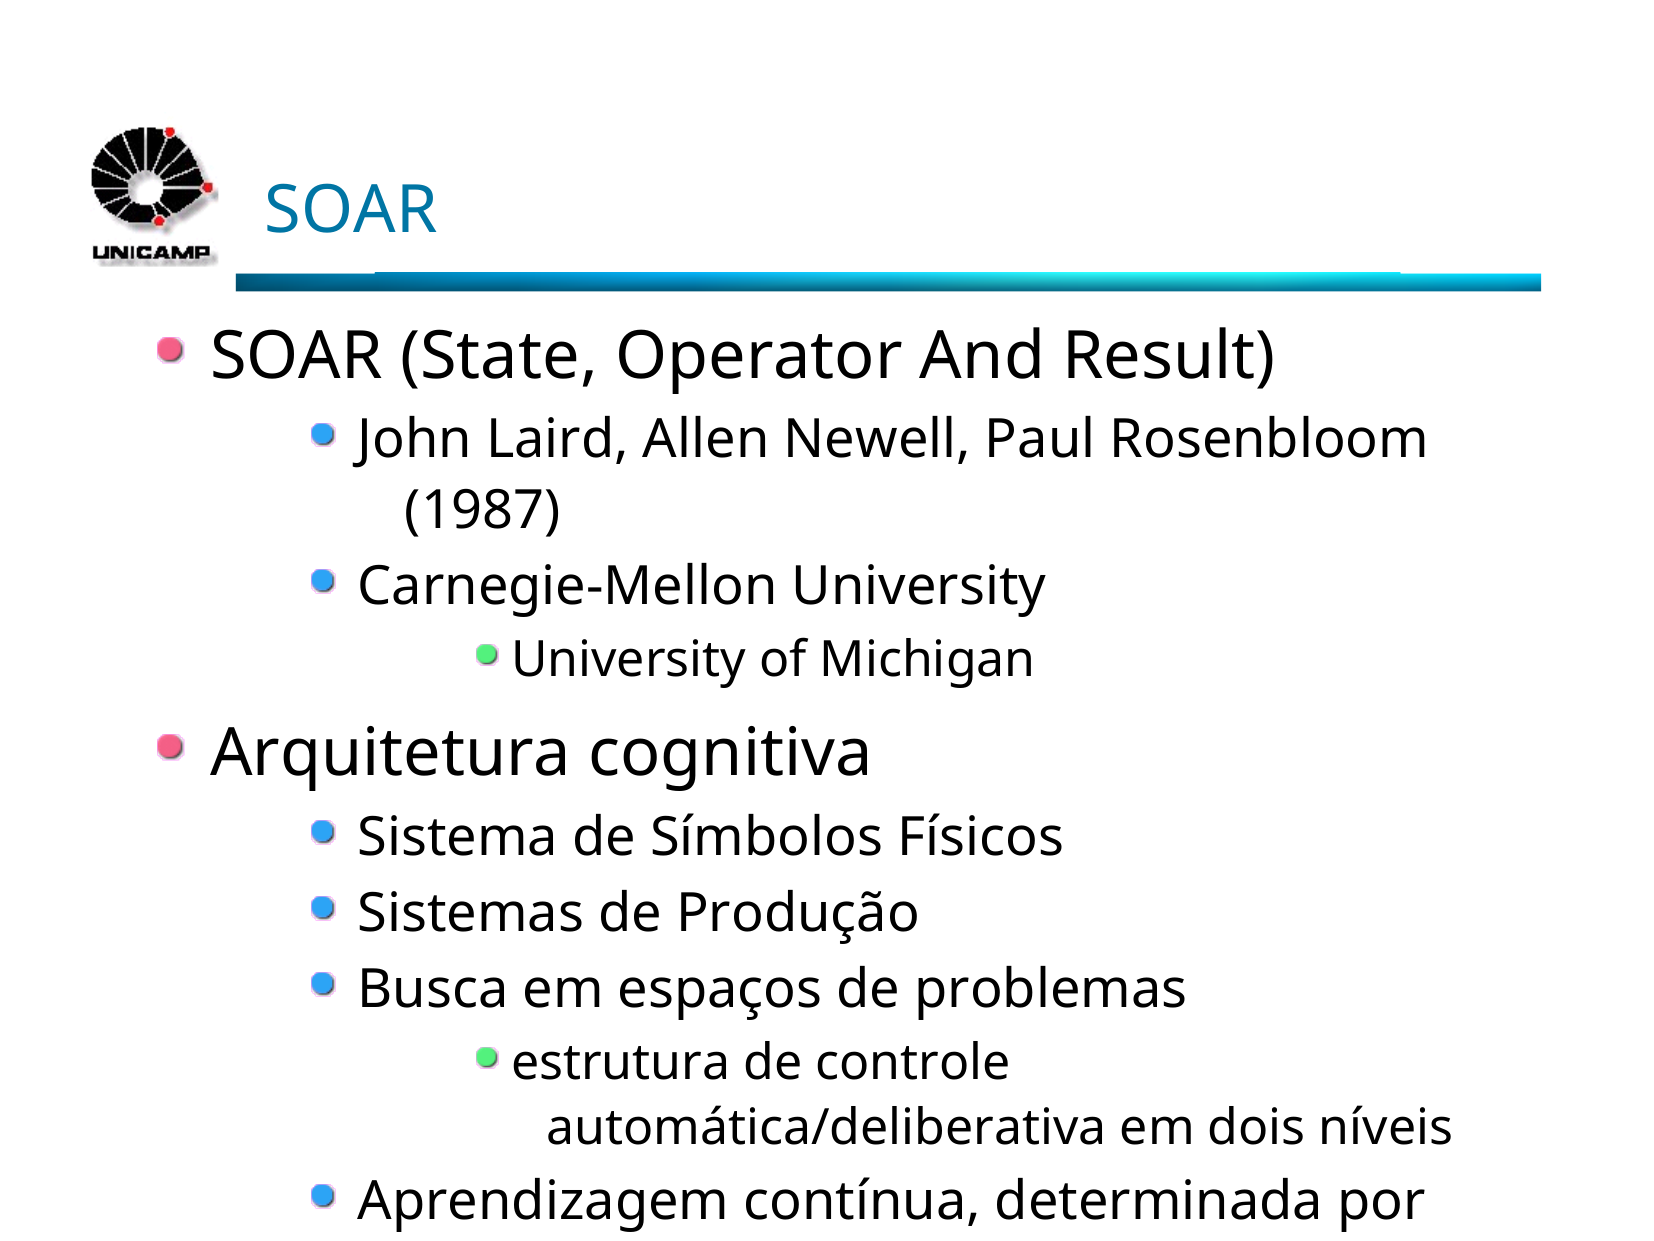

# SOAR
SOAR (State, Operator And Result)
John Laird, Allen Newell, Paul Rosenbloom (1987)
Carnegie-Mellon University
University of Michigan
Arquitetura cognitiva
Sistema de Símbolos Físicos
Sistemas de Produção
Busca em espaços de problemas
estrutura de controle automática/deliberativa em dois níveis
Aprendizagem contínua, determinada por impasses